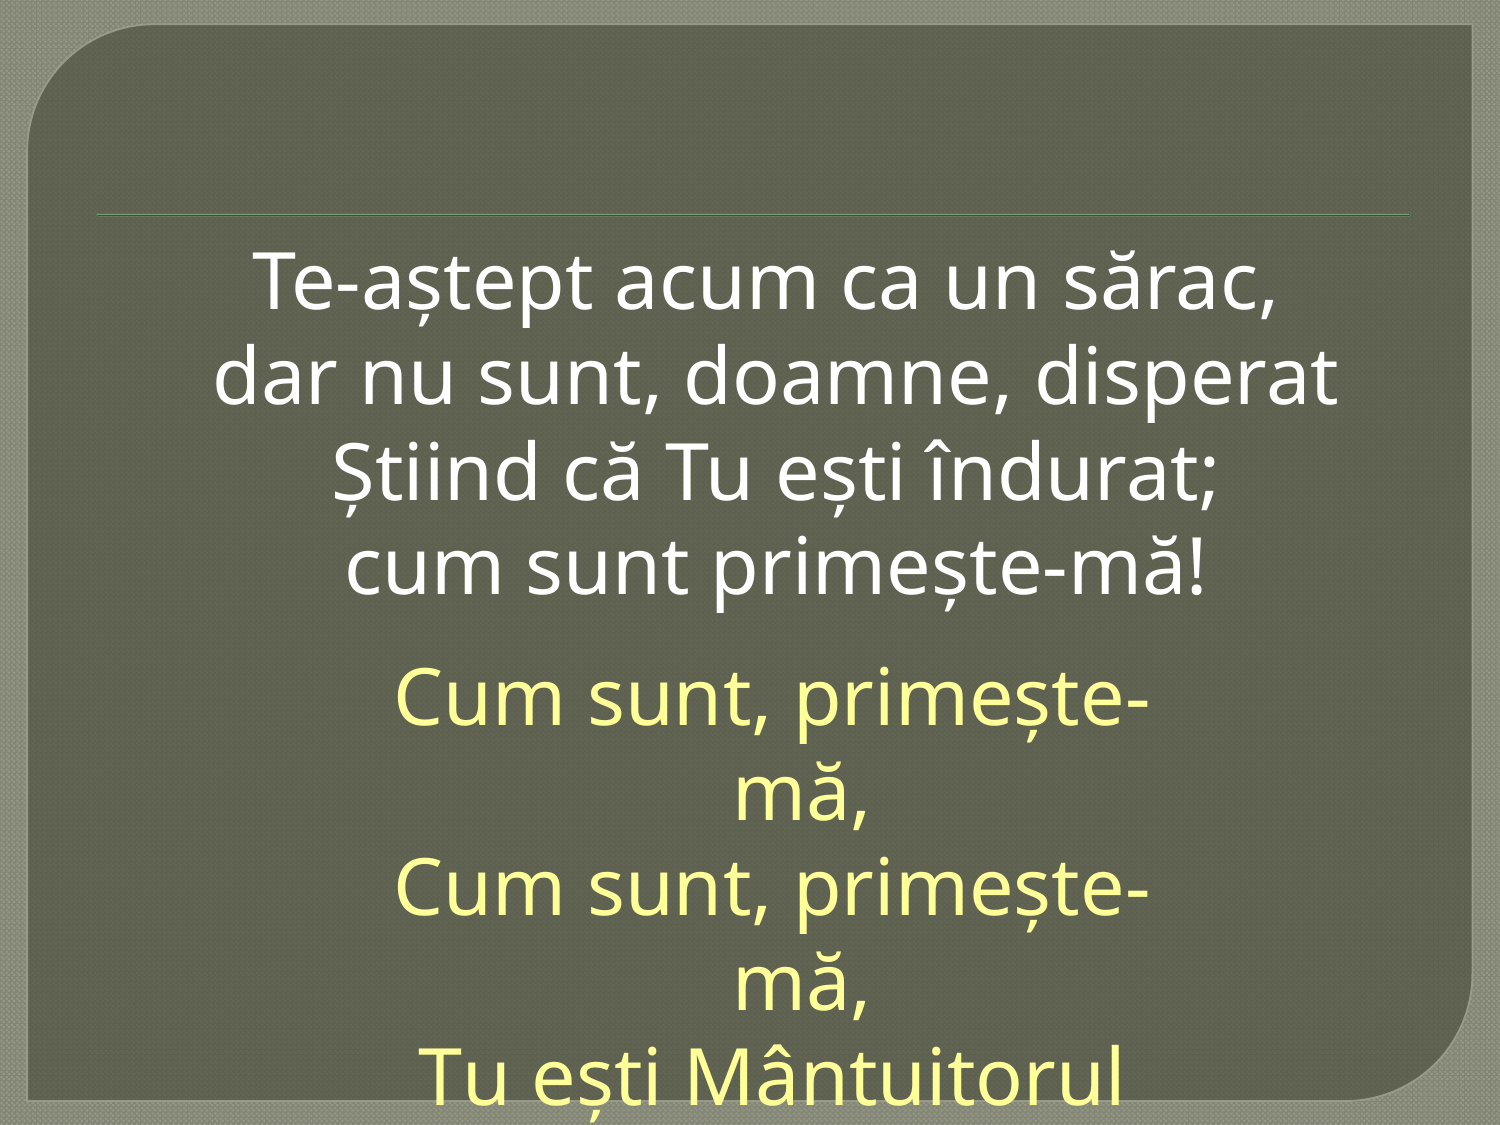

#
Te-aştept acum ca un sărac,
dar nu sunt, doamne, disperat
Ştiind că Tu eşti îndurat;
cum sunt primeşte-mă!
Cum sunt, primeşte-mă,
Cum sunt, primeşte-mă,
Tu eşti Mântuitorul meu,
Cum sunt, primeşte-mă,